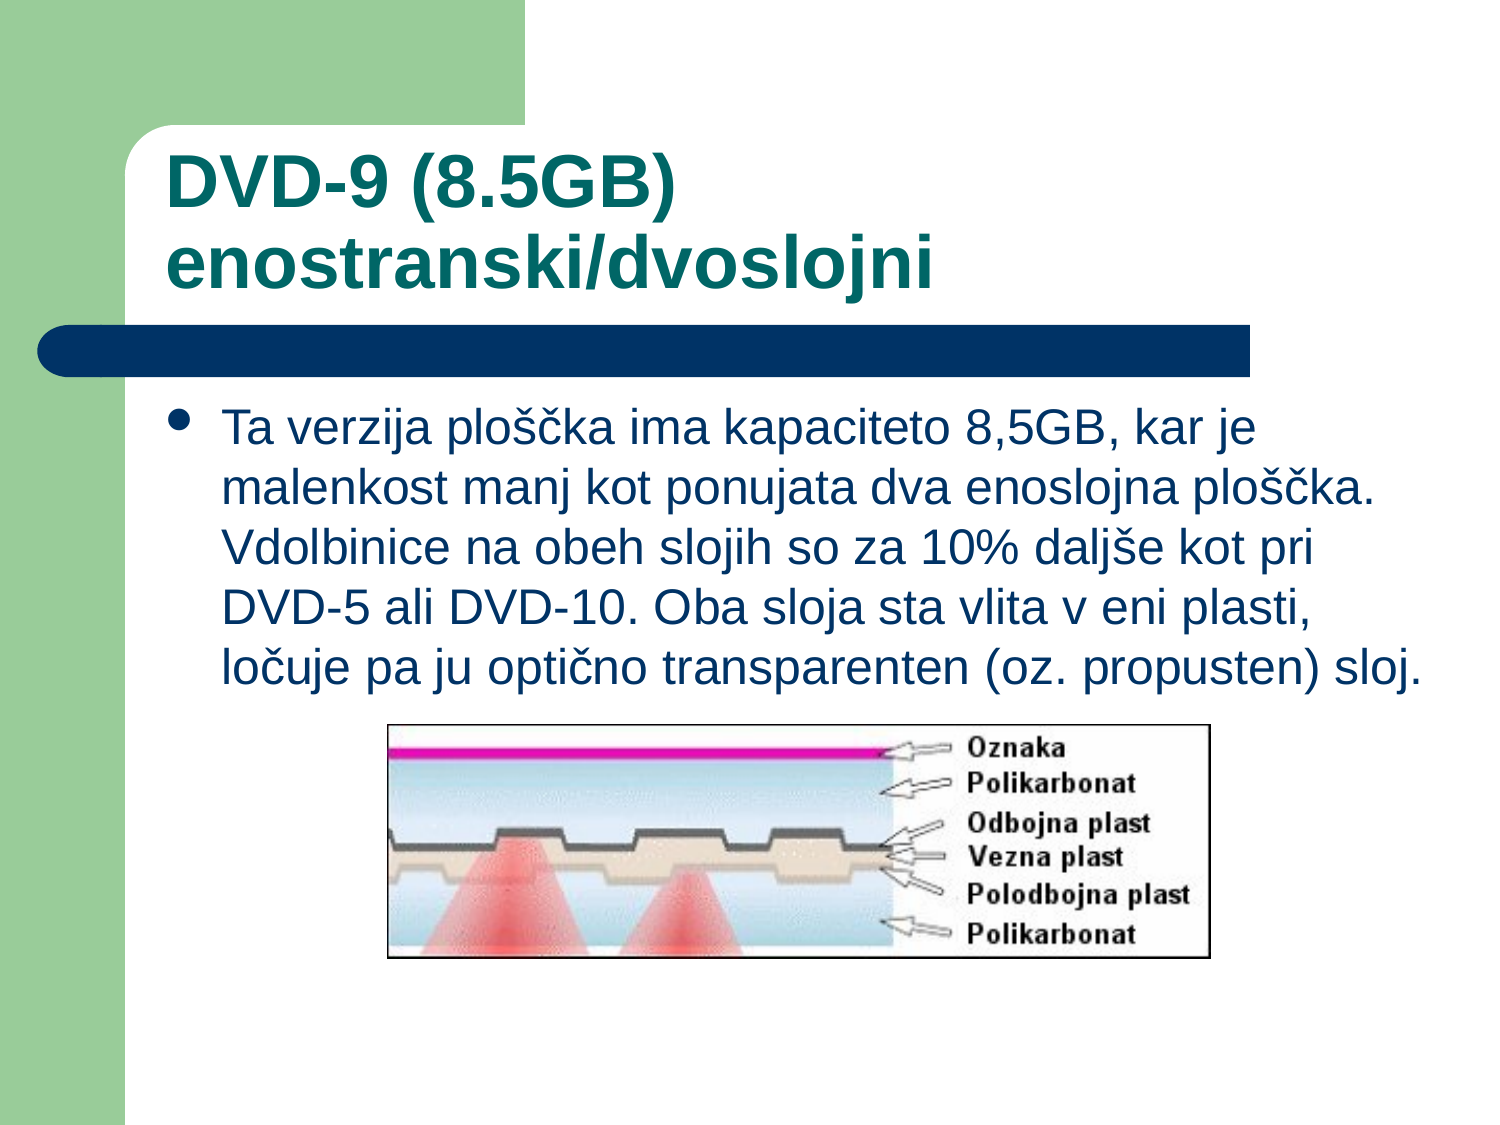

# DVD-9 (8.5GB) enostranski/dvoslojni
Ta verzija ploščka ima kapaciteto 8,5GB, kar je malenkost manj kot ponujata dva enoslojna ploščka. Vdolbinice na obeh slojih so za 10% daljše kot pri DVD-5 ali DVD-10. Oba sloja sta vlita v eni plasti, ločuje pa ju optično transparenten (oz. propusten) sloj.